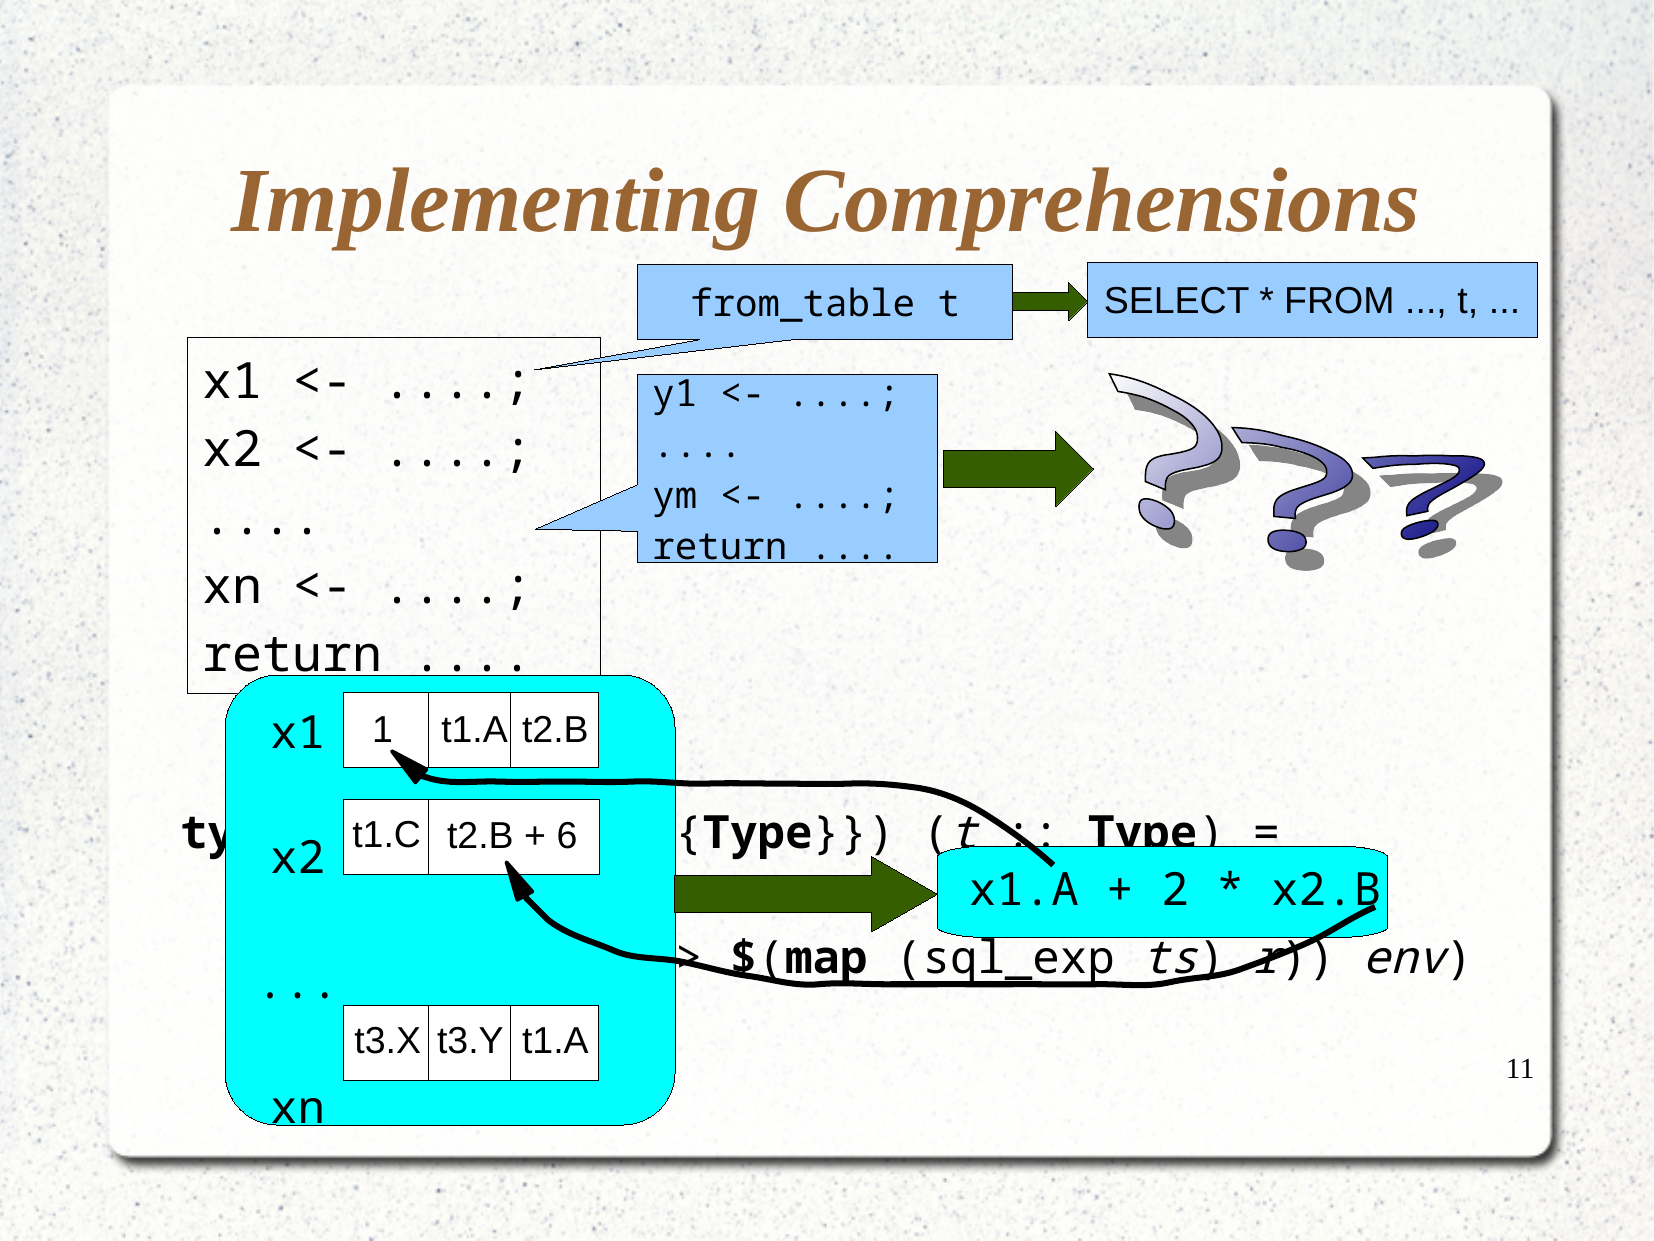

# Implementing Comprehensions
SELECT * FROM ..., t, ...
from_table t
x1 <- ....;
x2 <- ....;
....
xn <- ....;
return ....
???
y1 <- ....;
....
ym <- ....;
return ....
x1
x2
...
xn
1
t2.B
t1.A
x1.A + 2 * x2.B
type exp (env :: {{Type}}) (t :: Type) =
 ts :: {{Type}}
 -> $(map (fn r => $(map (sql_exp ts) r)) env)
 -> sql_exp ts t
t1.C
t2.B + 6
t3.X
t3.Y
t1.A
11